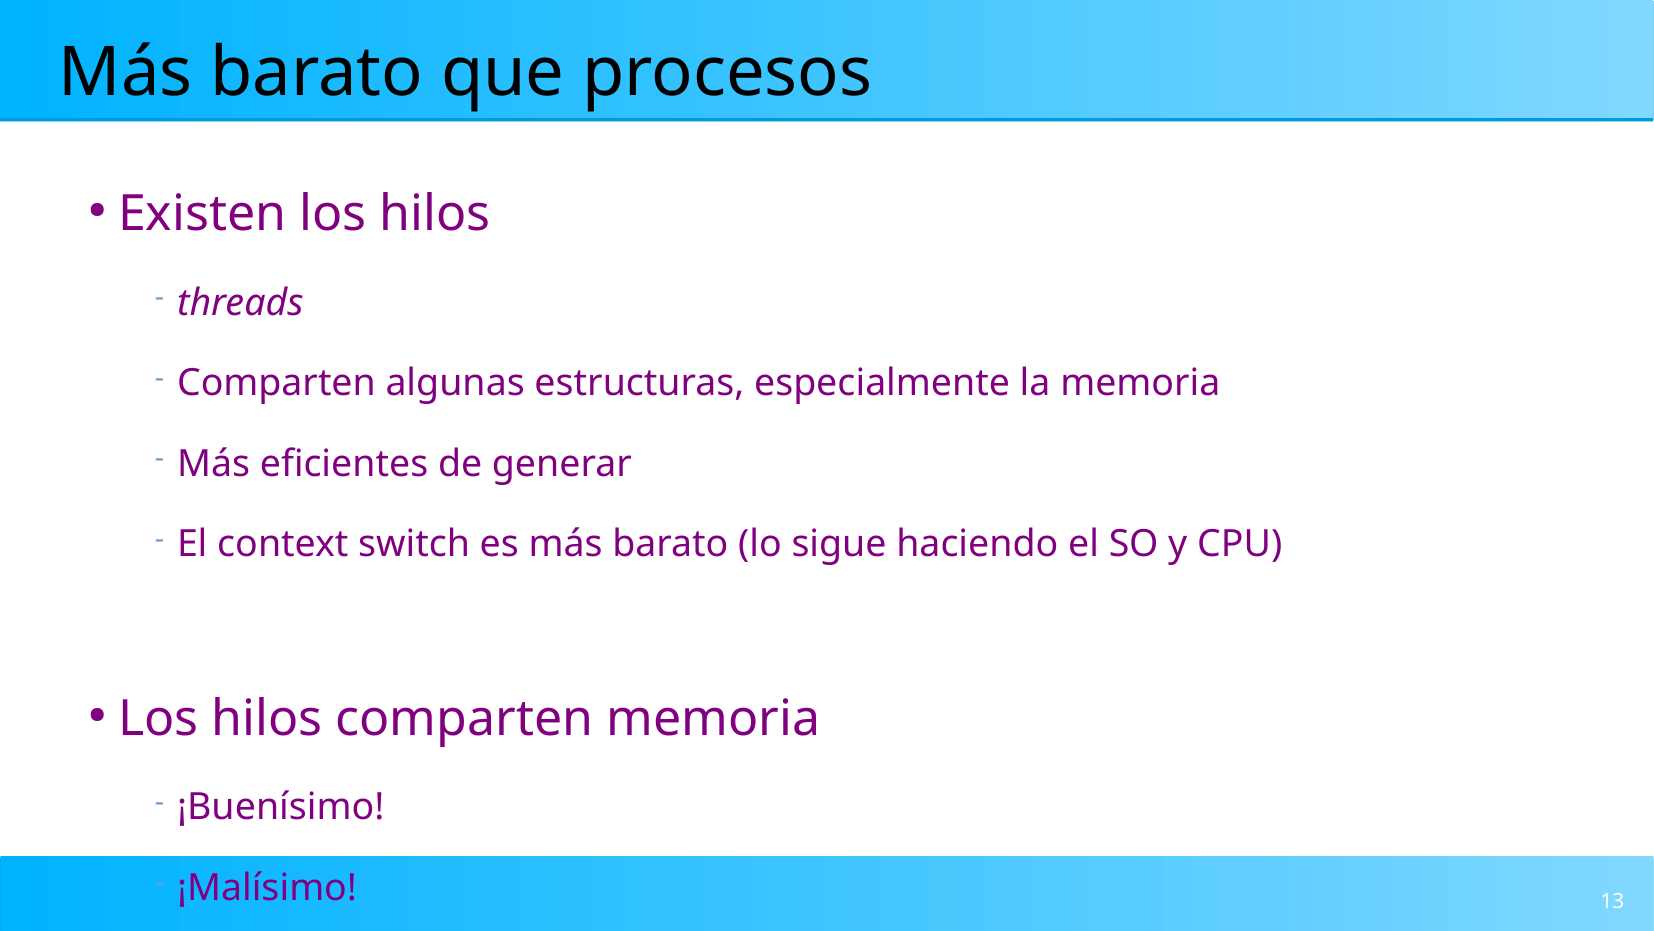

# Más barato que procesos
Existen los hilos
threads
Comparten algunas estructuras, especialmente la memoria
Más eficientes de generar
El context switch es más barato (lo sigue haciendo el SO y CPU)
Los hilos comparten memoria
¡Buenísimo!
¡Malísimo!
13